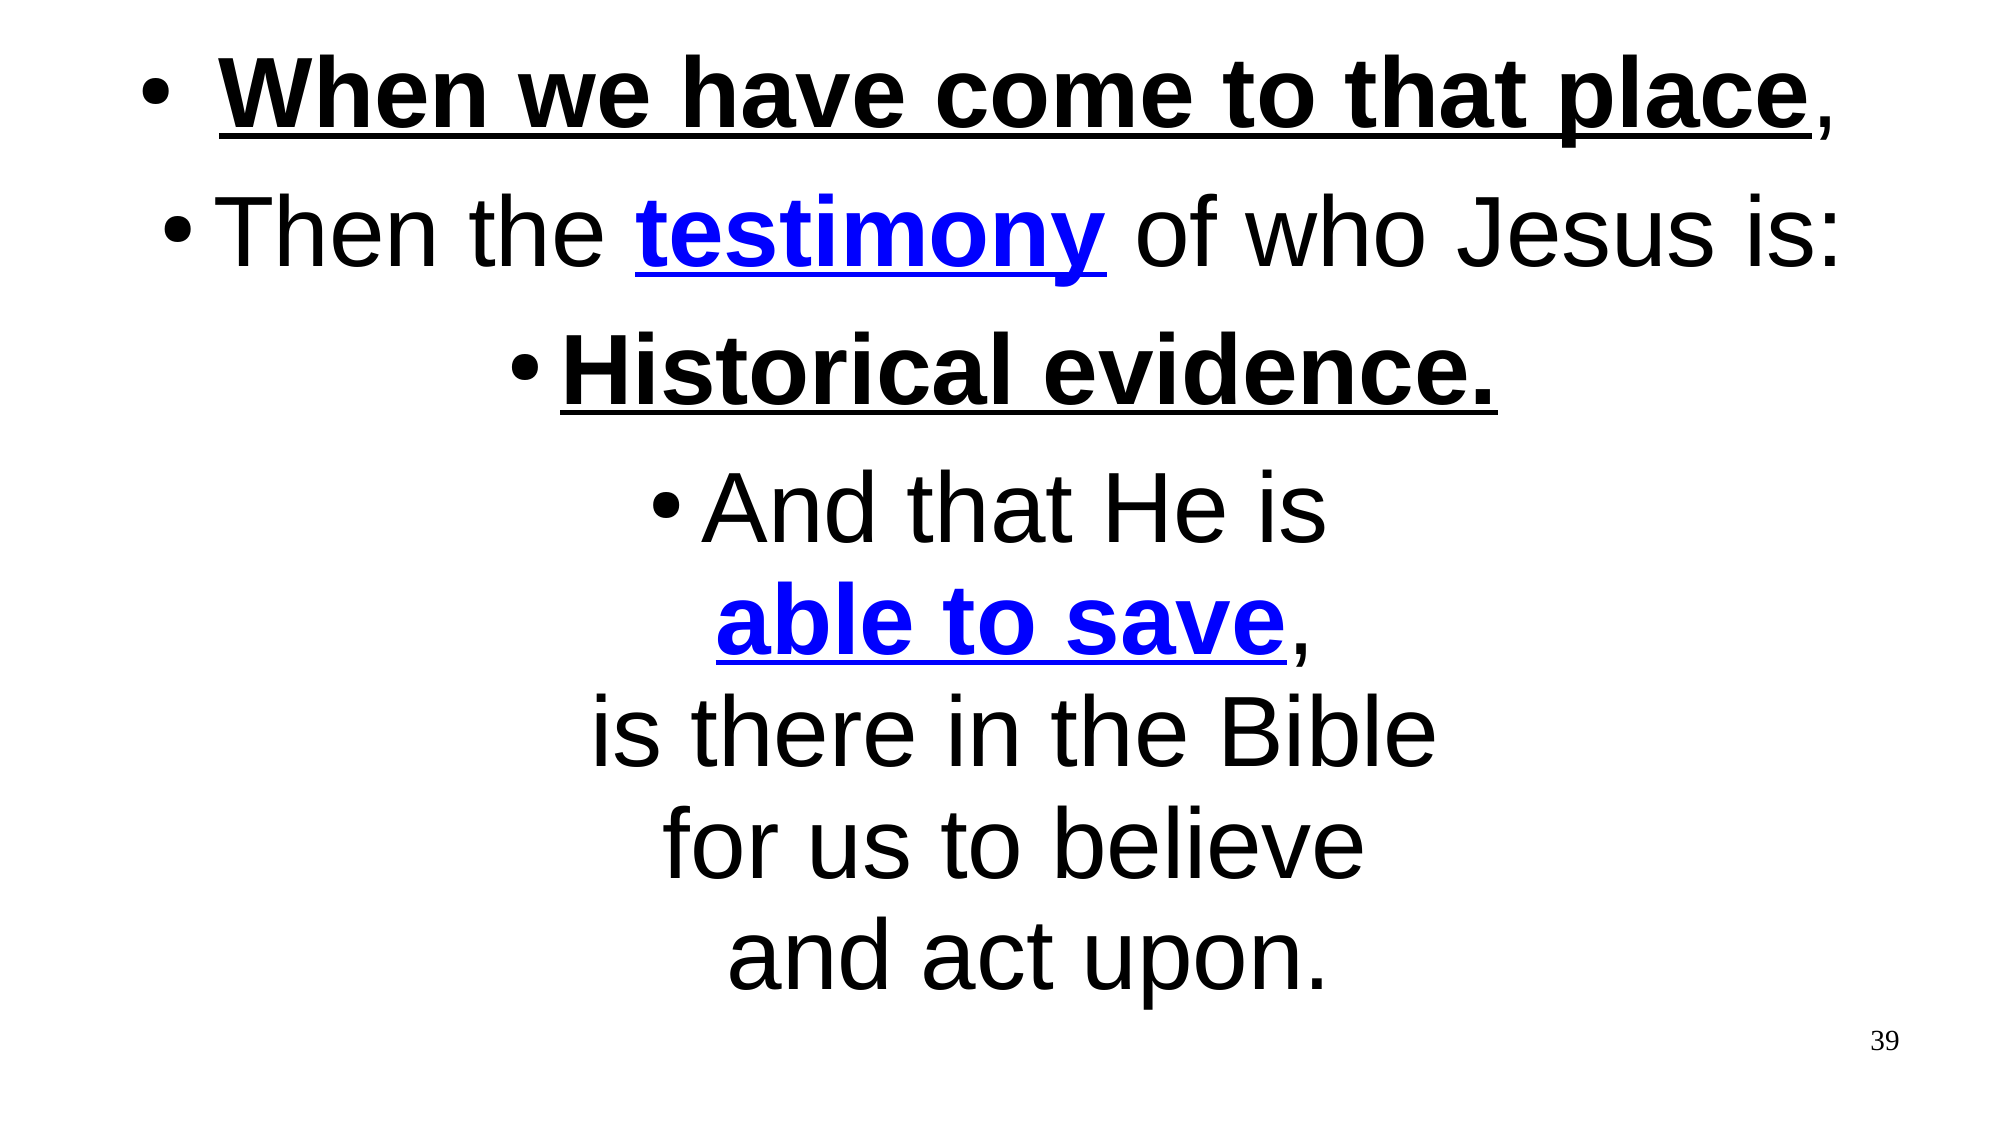

# When we have come to that place,
Then the testimony of who Jesus is:
Historical evidence.
And that He is
able to save,
is there in the Bible
for us to believe
and act upon.
39